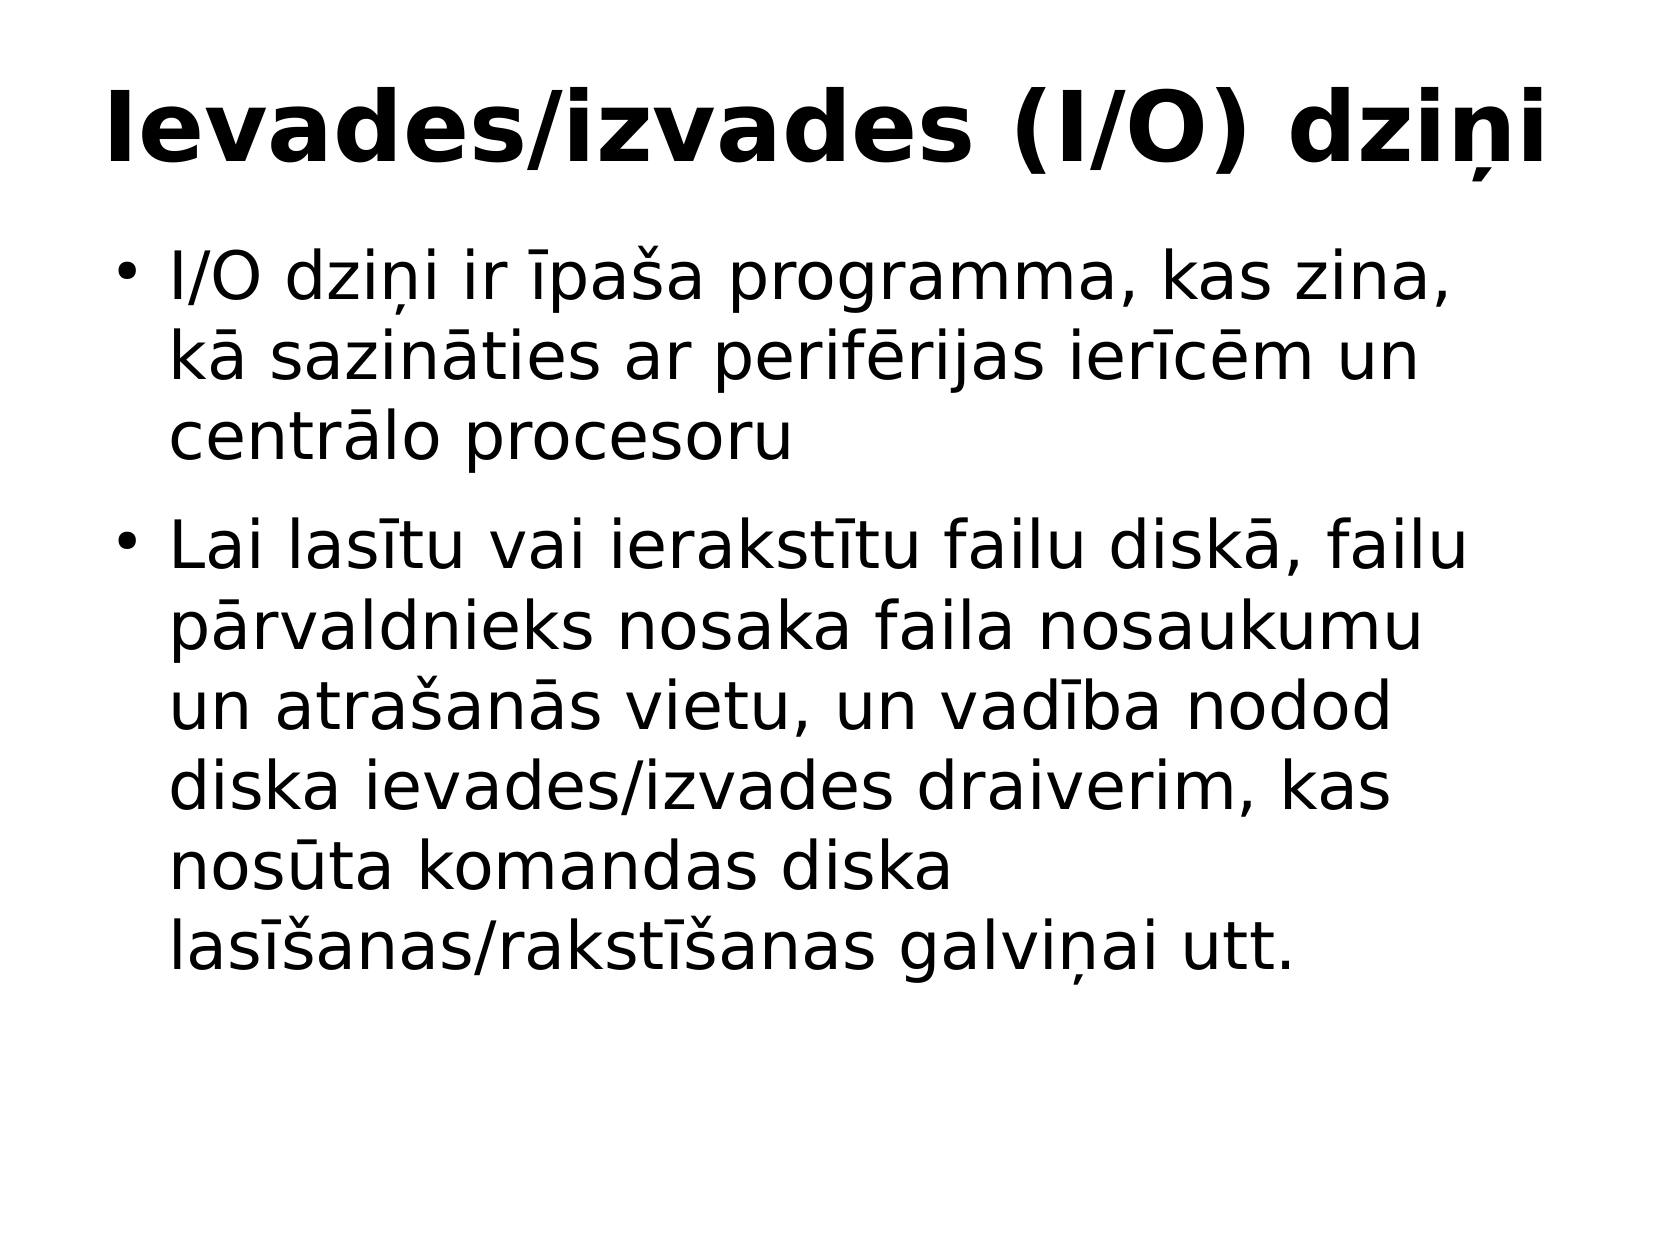

# Ievades/izvades (I/O) dziņi
I/O dziņi ir īpaša programma, kas zina, kā sazināties ar perifērijas ierīcēm un centrālo procesoru
Lai lasītu vai ierakstītu failu diskā, failu pārvaldnieks nosaka faila nosaukumu un atrašanās vietu, un vadība nodod diska ievades/izvades draiverim, kas nosūta komandas diska lasīšanas/rakstīšanas galviņai utt.